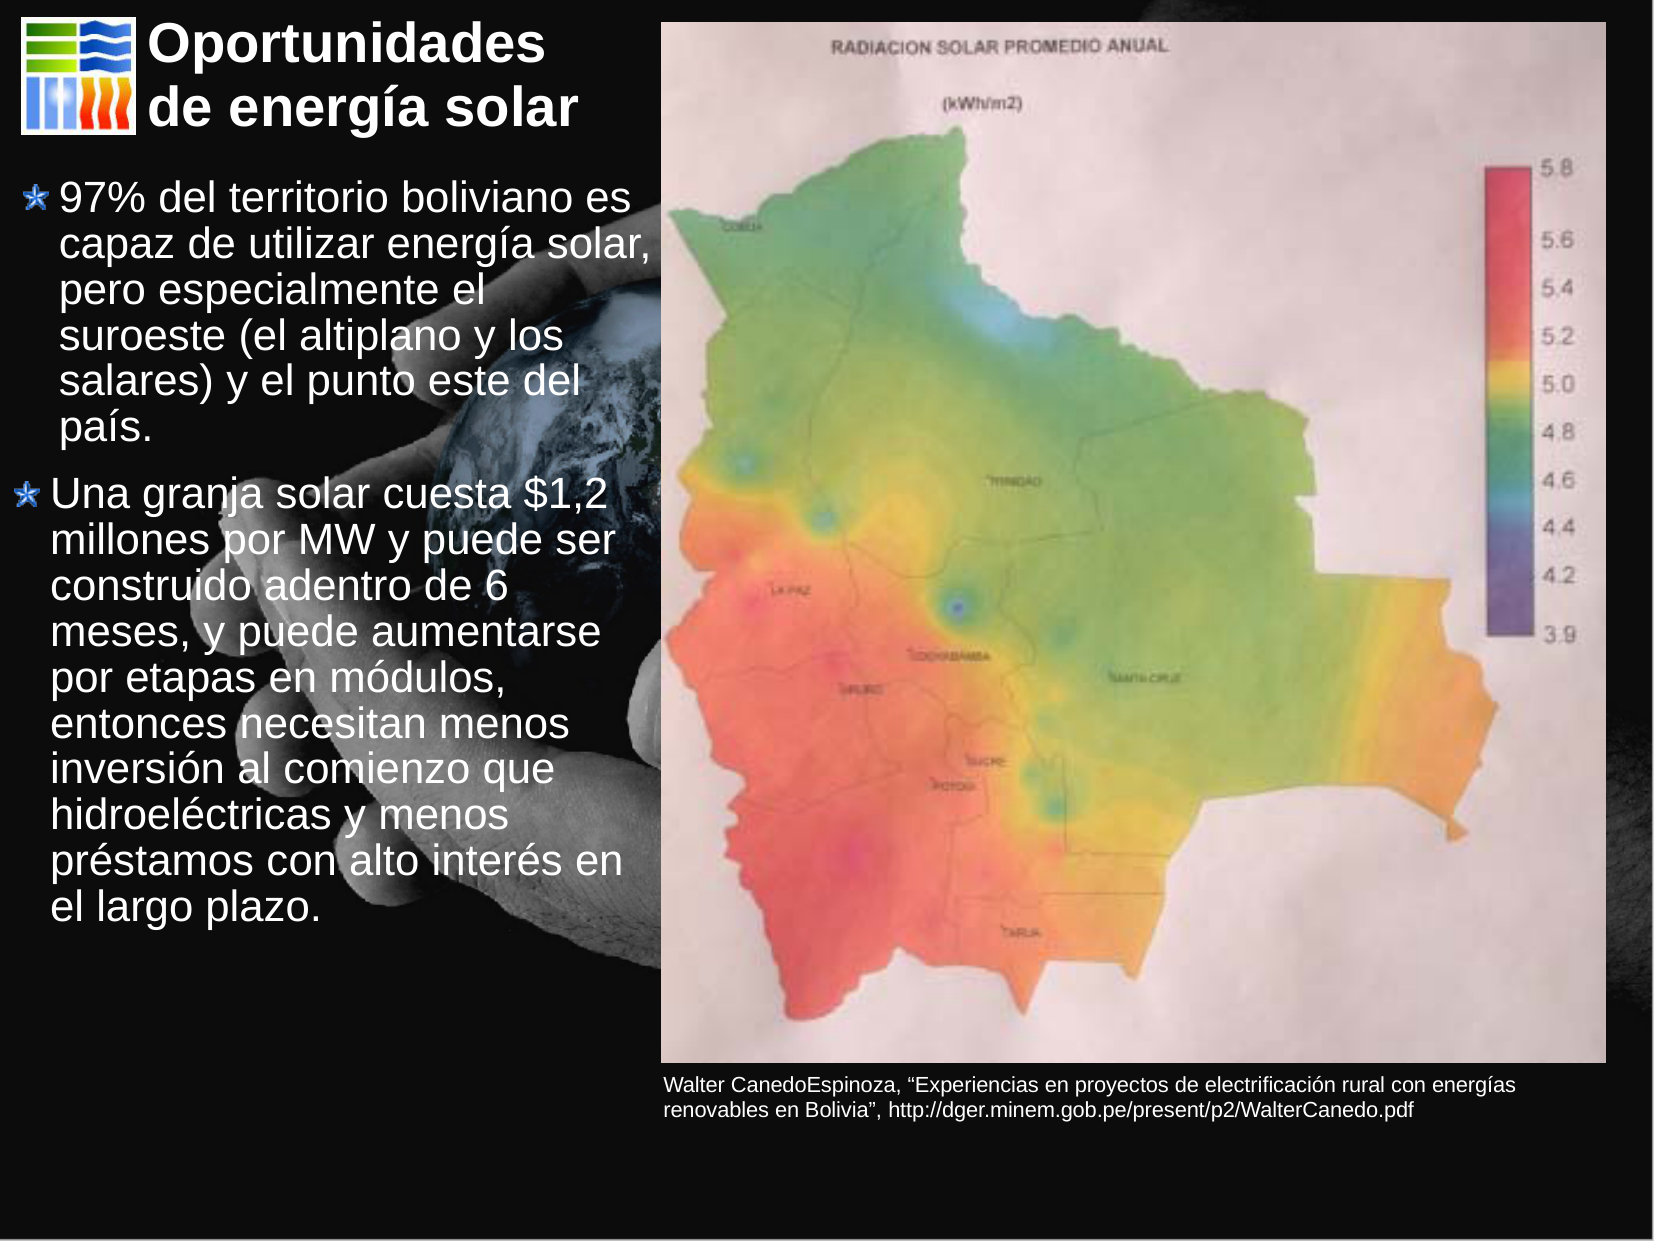

# Oportunidades de energía solar
97% del territorio boliviano es capaz de utilizar energía solar, pero especialmente el suroeste (el altiplano y los salares) y el punto este del país.
Una granja solar cuesta $1,2 millones por MW y puede ser construido adentro de 6 meses, y puede aumentarse por etapas en módulos, entonces necesitan menos inversión al comienzo que hidroeléctricas y menos préstamos con alto interés en el largo plazo.
Walter CanedoEspinoza, “Experiencias en proyectos de electrificación rural con energías renovables en Bolivia”, http://dger.minem.gob.pe/present/p2/WalterCanedo.pdf